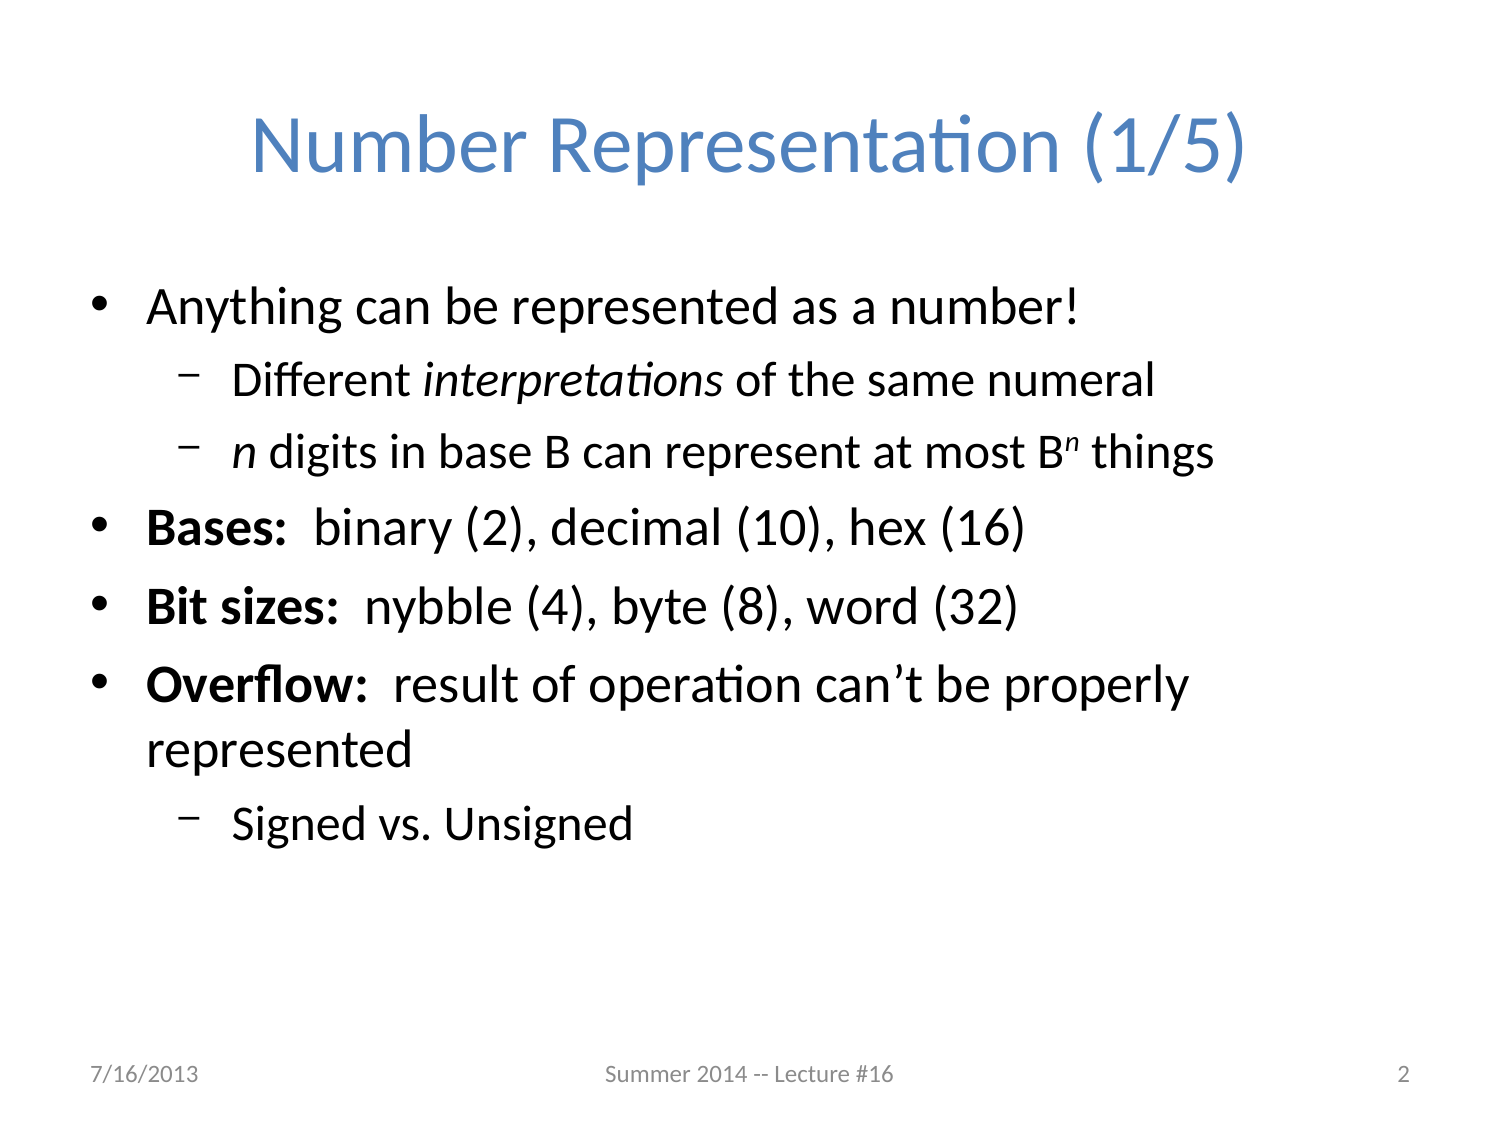

# Number Representation (1/5)
Anything can be represented as a number!
Different interpretations of the same numeral
n digits in base B can represent at most Bn things
Bases: binary (2), decimal (10), hex (16)
Bit sizes: nybble (4), byte (8), word (32)
Overflow: result of operation can’t be properly represented
Signed vs. Unsigned
7/16/2013
Summer 2014 -- Lecture #16